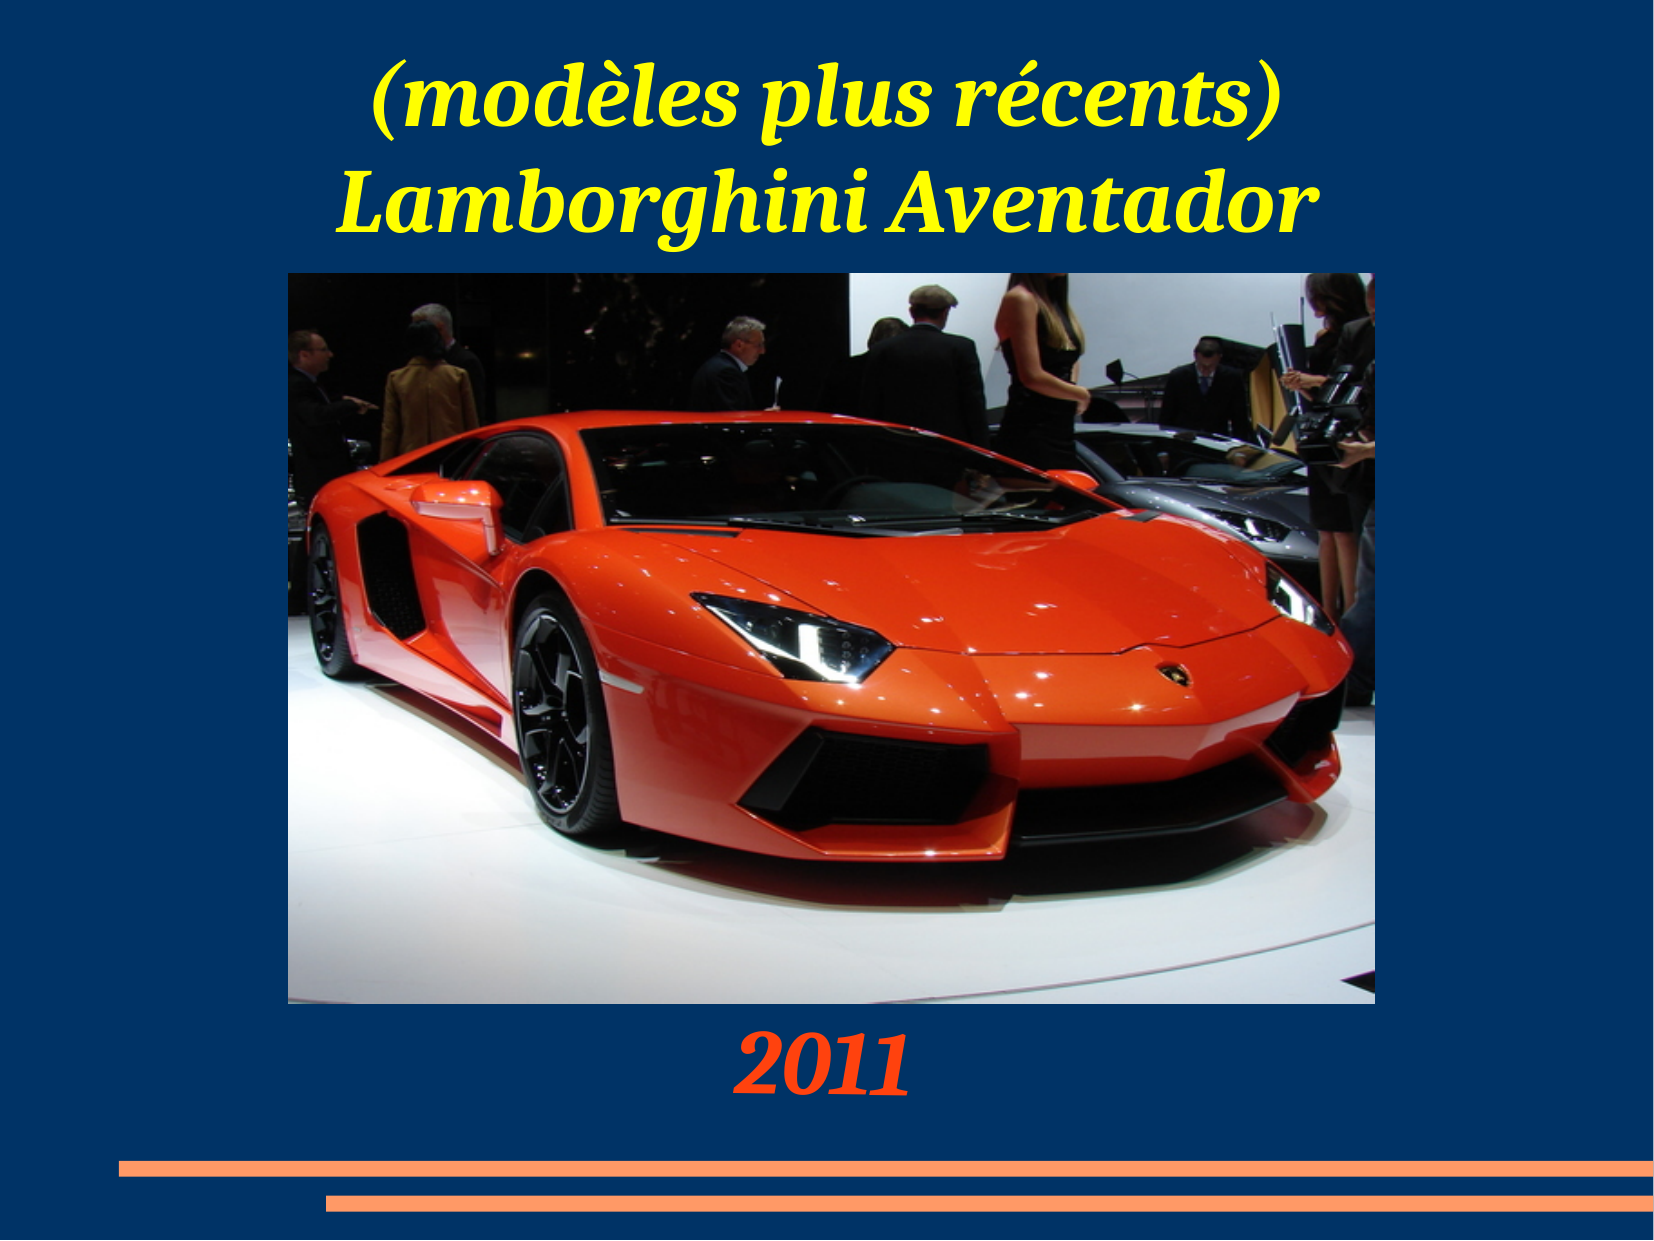

(modèles plus récents)
Lamborghini Aventador
# 2011